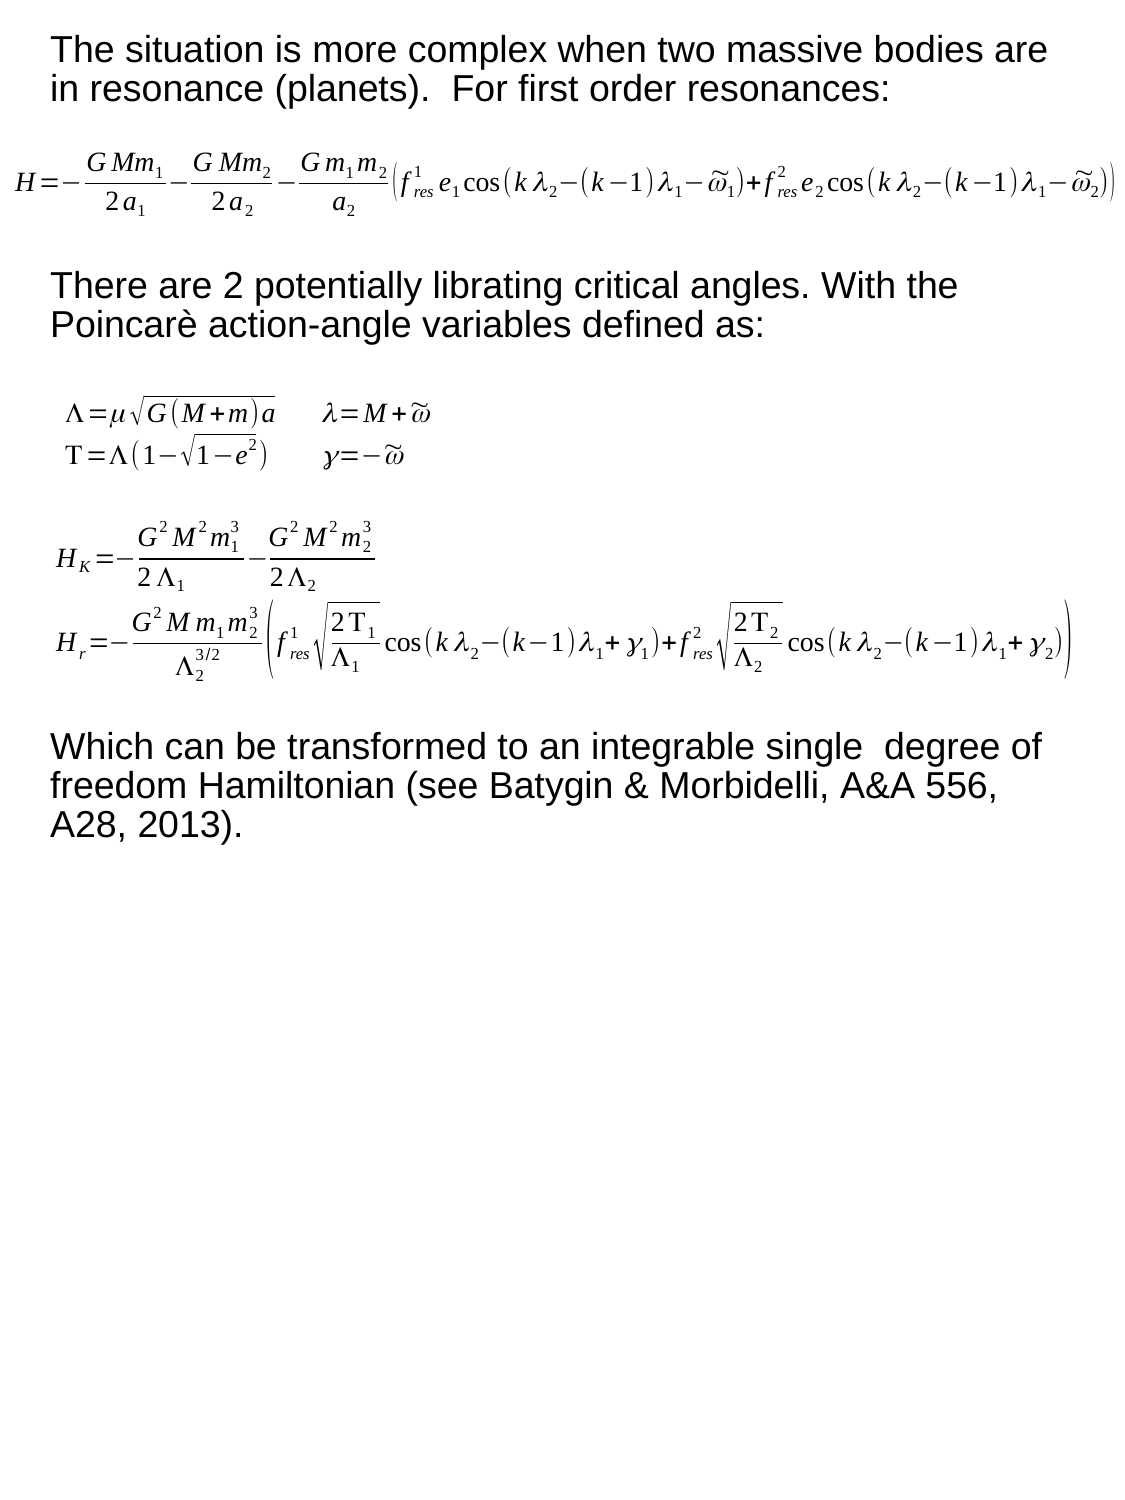

The situation is more complex when two massive bodies are in resonance (planets). For first order resonances:
There are 2 potentially librating critical angles. With the Poincarè action-angle variables defined as:
Which can be transformed to an integrable single degree of freedom Hamiltonian (see Batygin & Morbidelli, A&A 556, A28, 2013).